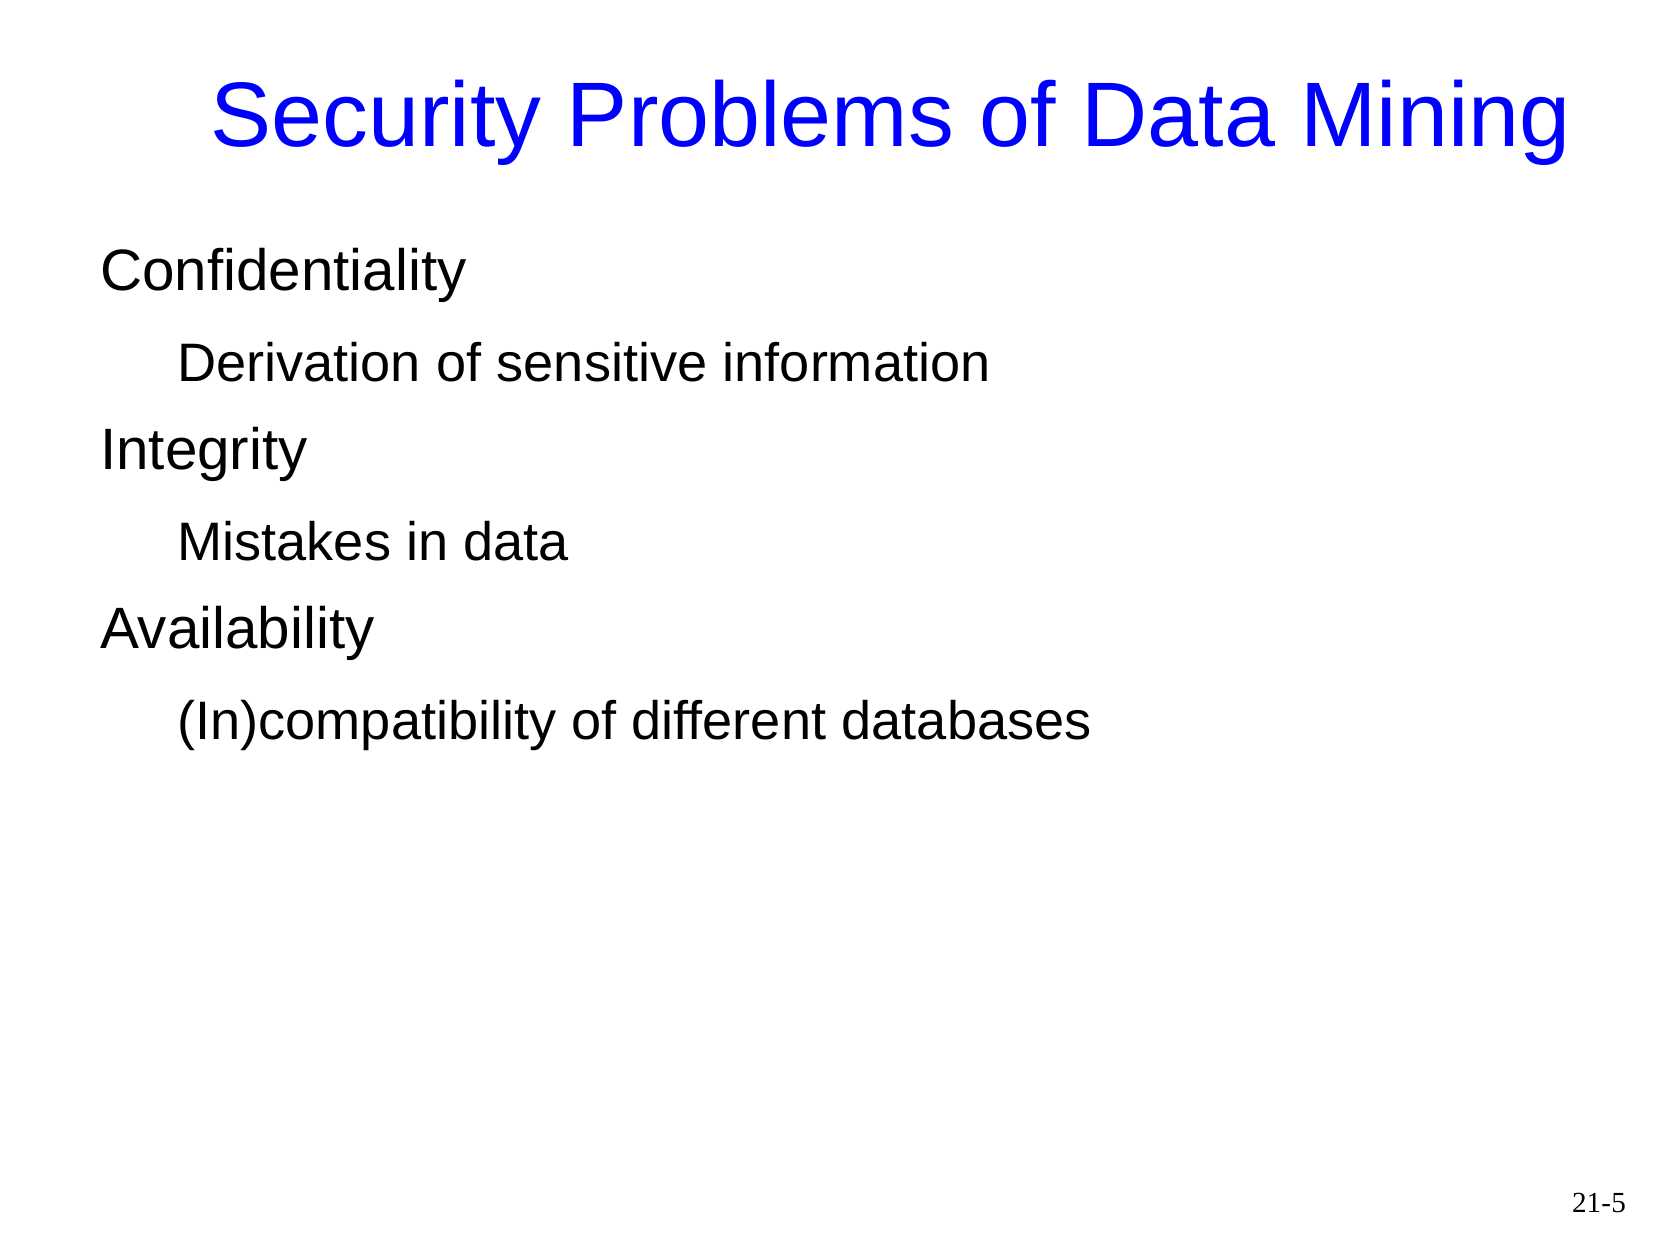

# Security Problems of Data Mining
Confidentiality
Derivation of sensitive information
Integrity
Mistakes in data
Availability
(In)compatibility of different databases